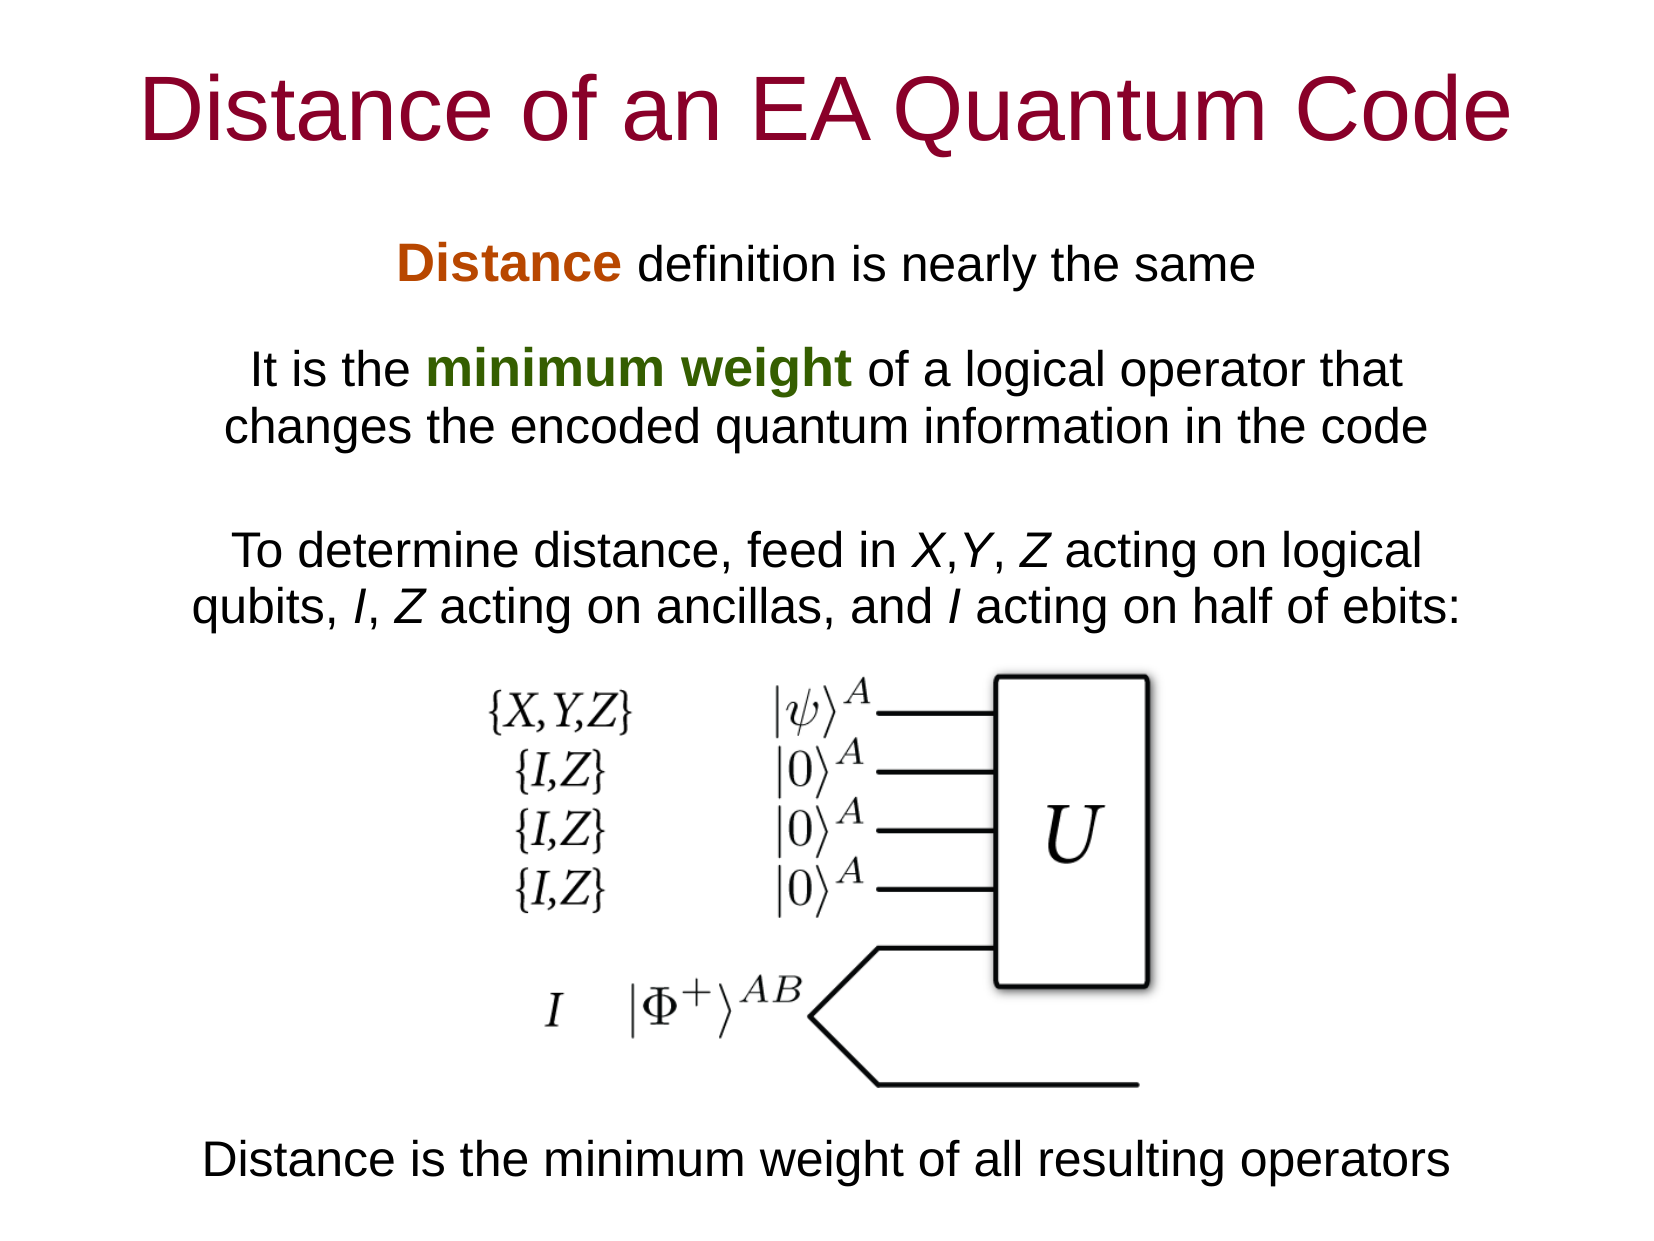

# Distance of an EA Quantum Code
Distance definition is nearly the same
It is the minimum weight of a logical operator that changes the encoded quantum information in the code
To determine distance, feed in X,Y, Z acting on logical qubits, I, Z acting on ancillas, and I acting on half of ebits:
Distance is the minimum weight of all resulting operators